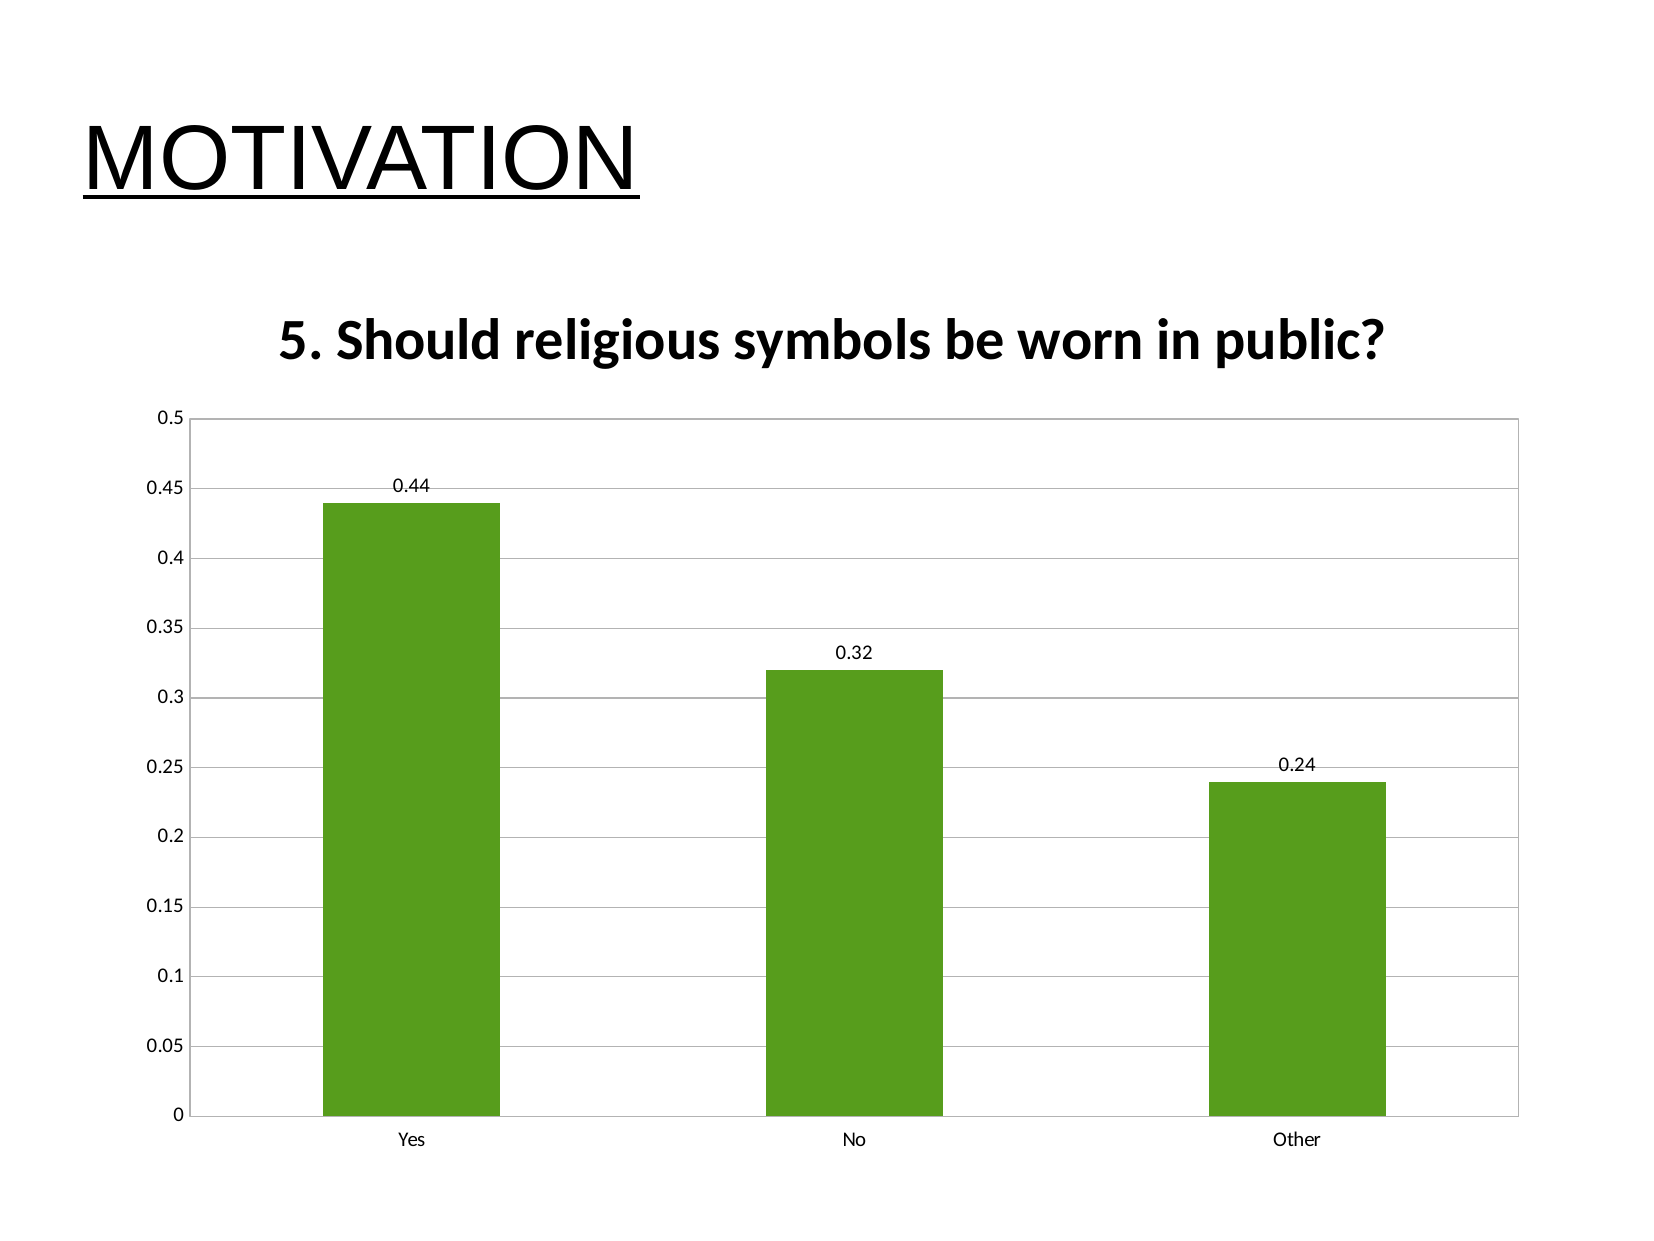

# MOTIVATION
### Chart: 5. Should religious symbols be worn in public?
| Category | Columna B |
|---|---|
| Yes | 0.44 |
| No | 0.32 |
| Other | 0.24 |